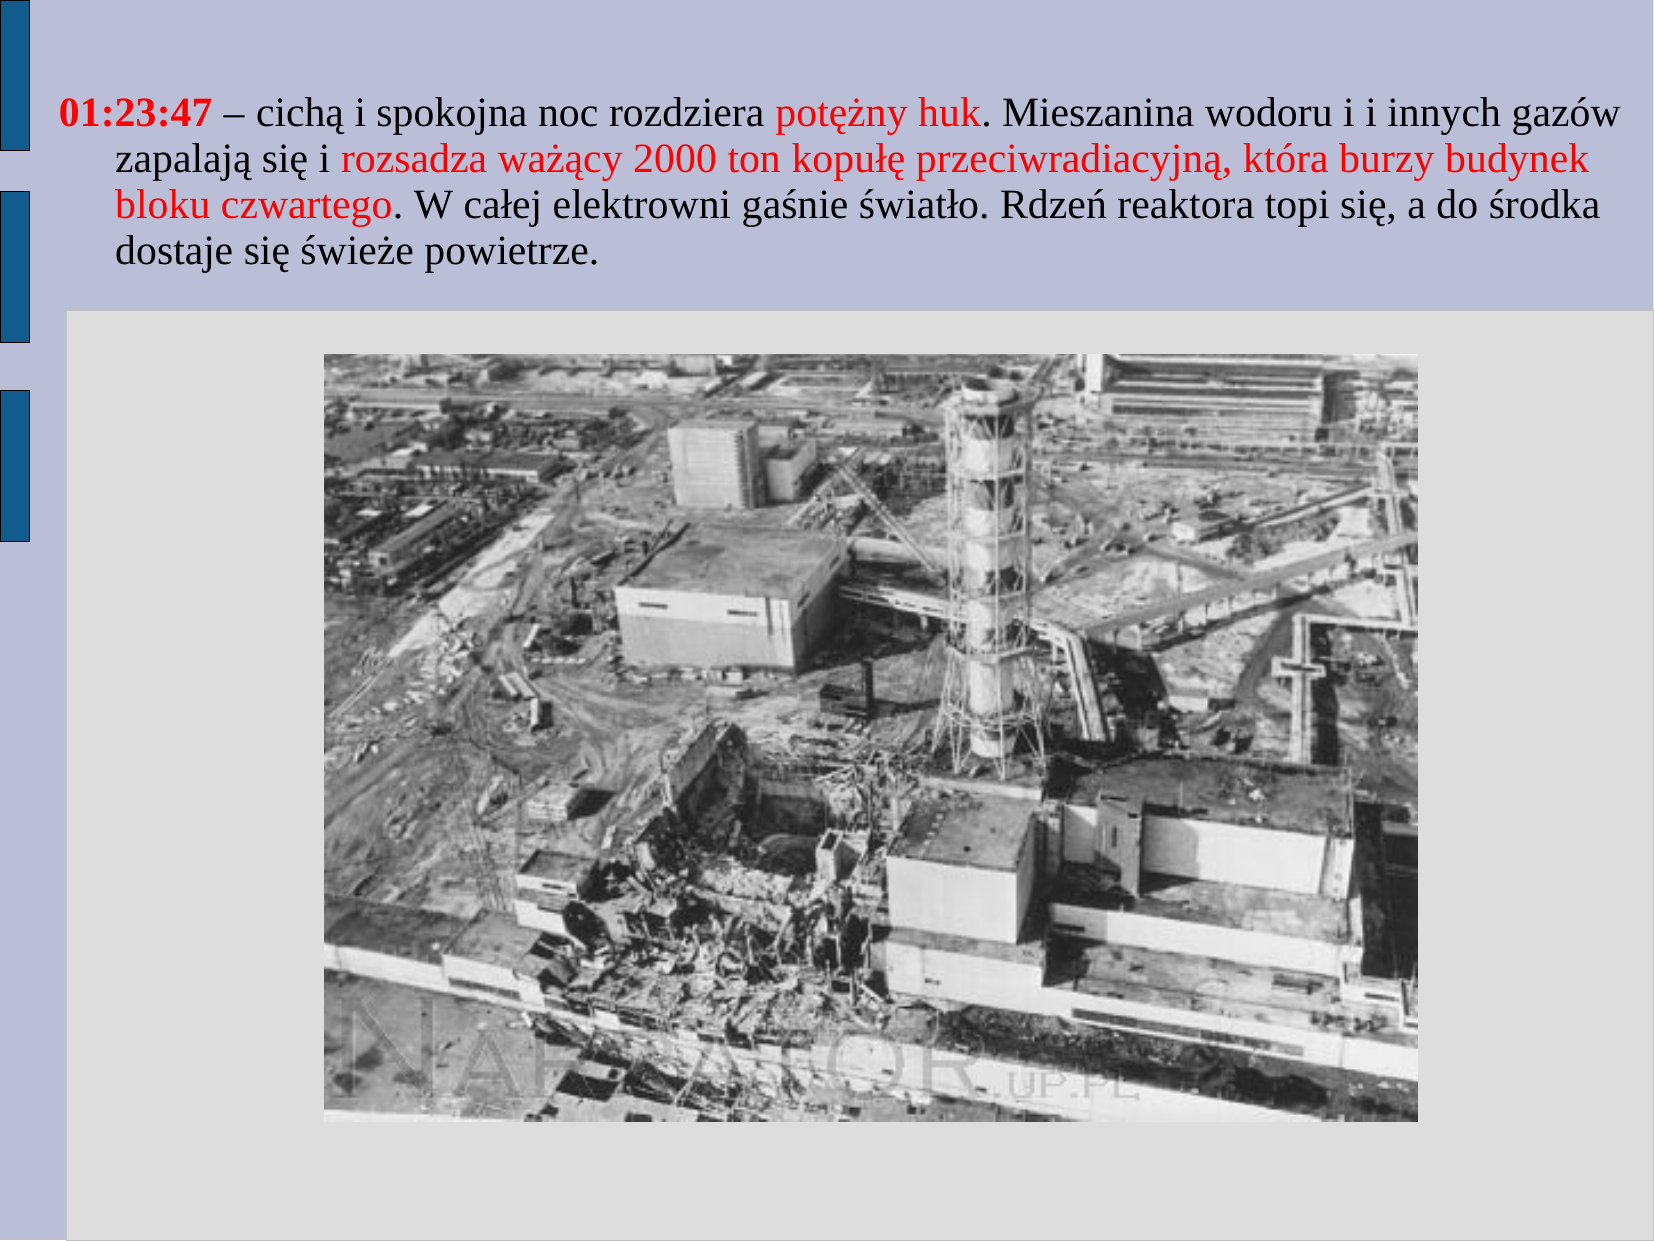

01:23:47 – cichą i spokojna noc rozdziera potężny huk. Mieszanina wodoru i i innych gazów zapalają się i rozsadza ważący 2000 ton kopułę przeciwradiacyjną, która burzy budynek bloku czwartego. W całej elektrowni gaśnie światło. Rdzeń reaktora topi się, a do środka dostaje się świeże powietrze.